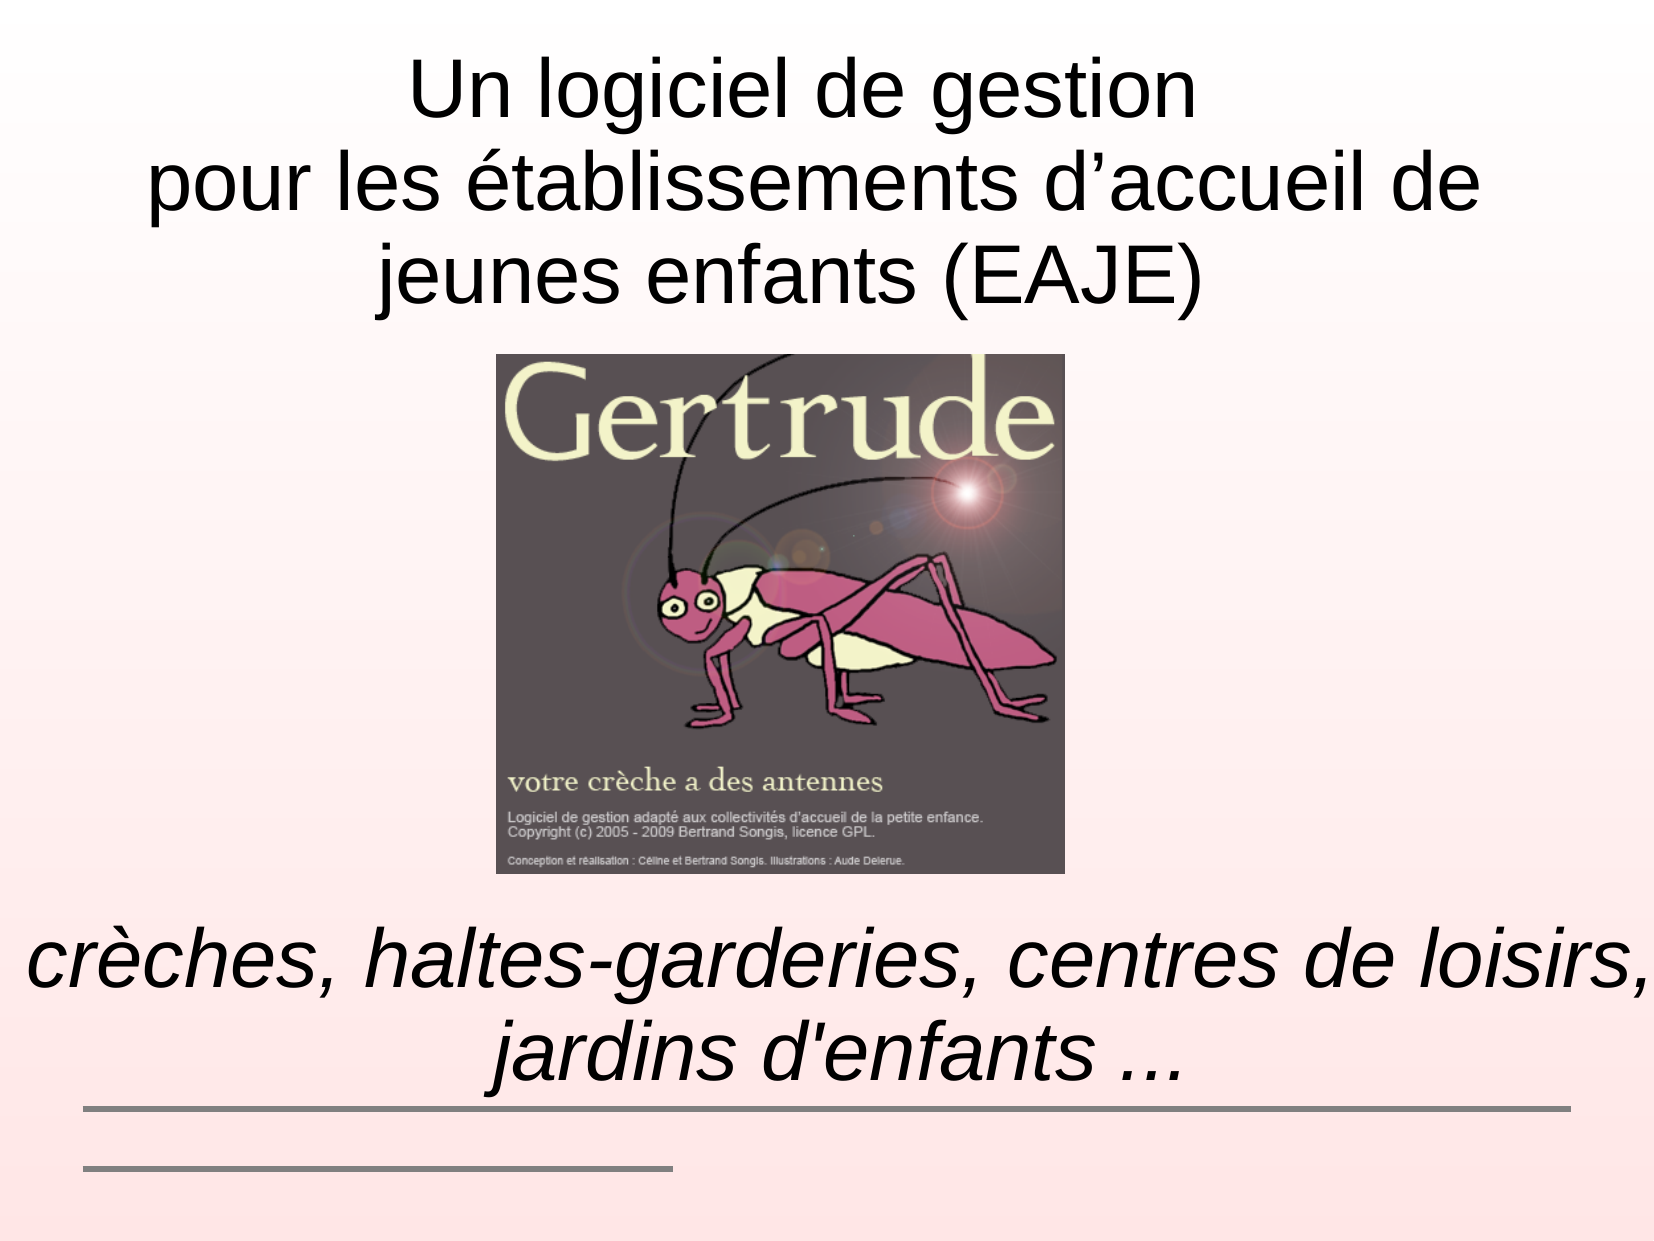

# Un logiciel de gestion pour les établissements d’accueil de jeunes enfants (EAJE)
crèches, haltes-garderies, centres de loisirs, jardins d'enfants ...